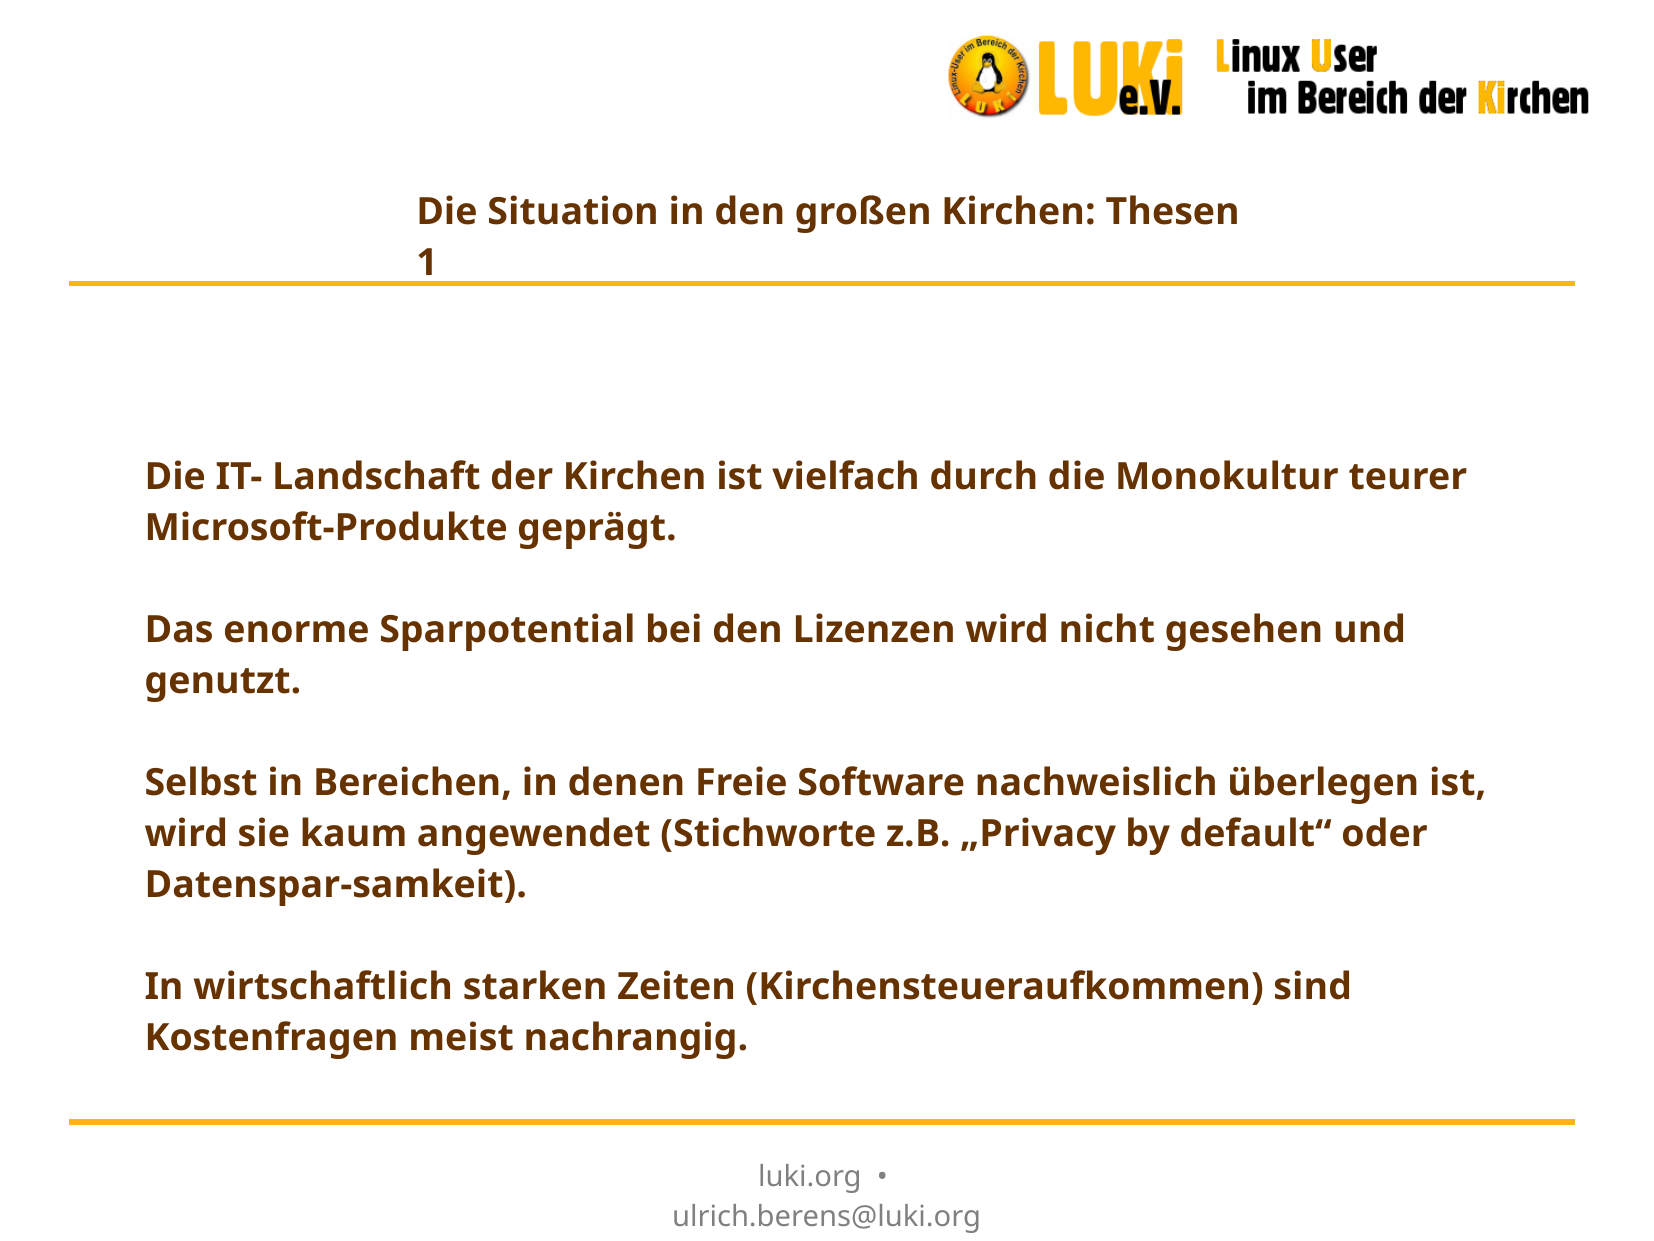

Die Situation in den großen Kirchen: Thesen 1
Die IT- Landschaft der Kirchen ist vielfach durch die Monokultur teurer Microsoft-Produkte geprägt.
Das enorme Sparpotential bei den Lizenzen wird nicht gesehen und genutzt.
Selbst in Bereichen, in denen Freie Software nachweislich überlegen ist, wird sie kaum angewendet (Stichworte z.B. „Privacy by default“ oder Datenspar-samkeit).
In wirtschaftlich starken Zeiten (Kirchensteueraufkommen) sind Kostenfragen meist nachrangig.
luki.org • ulrich.berens@luki.org